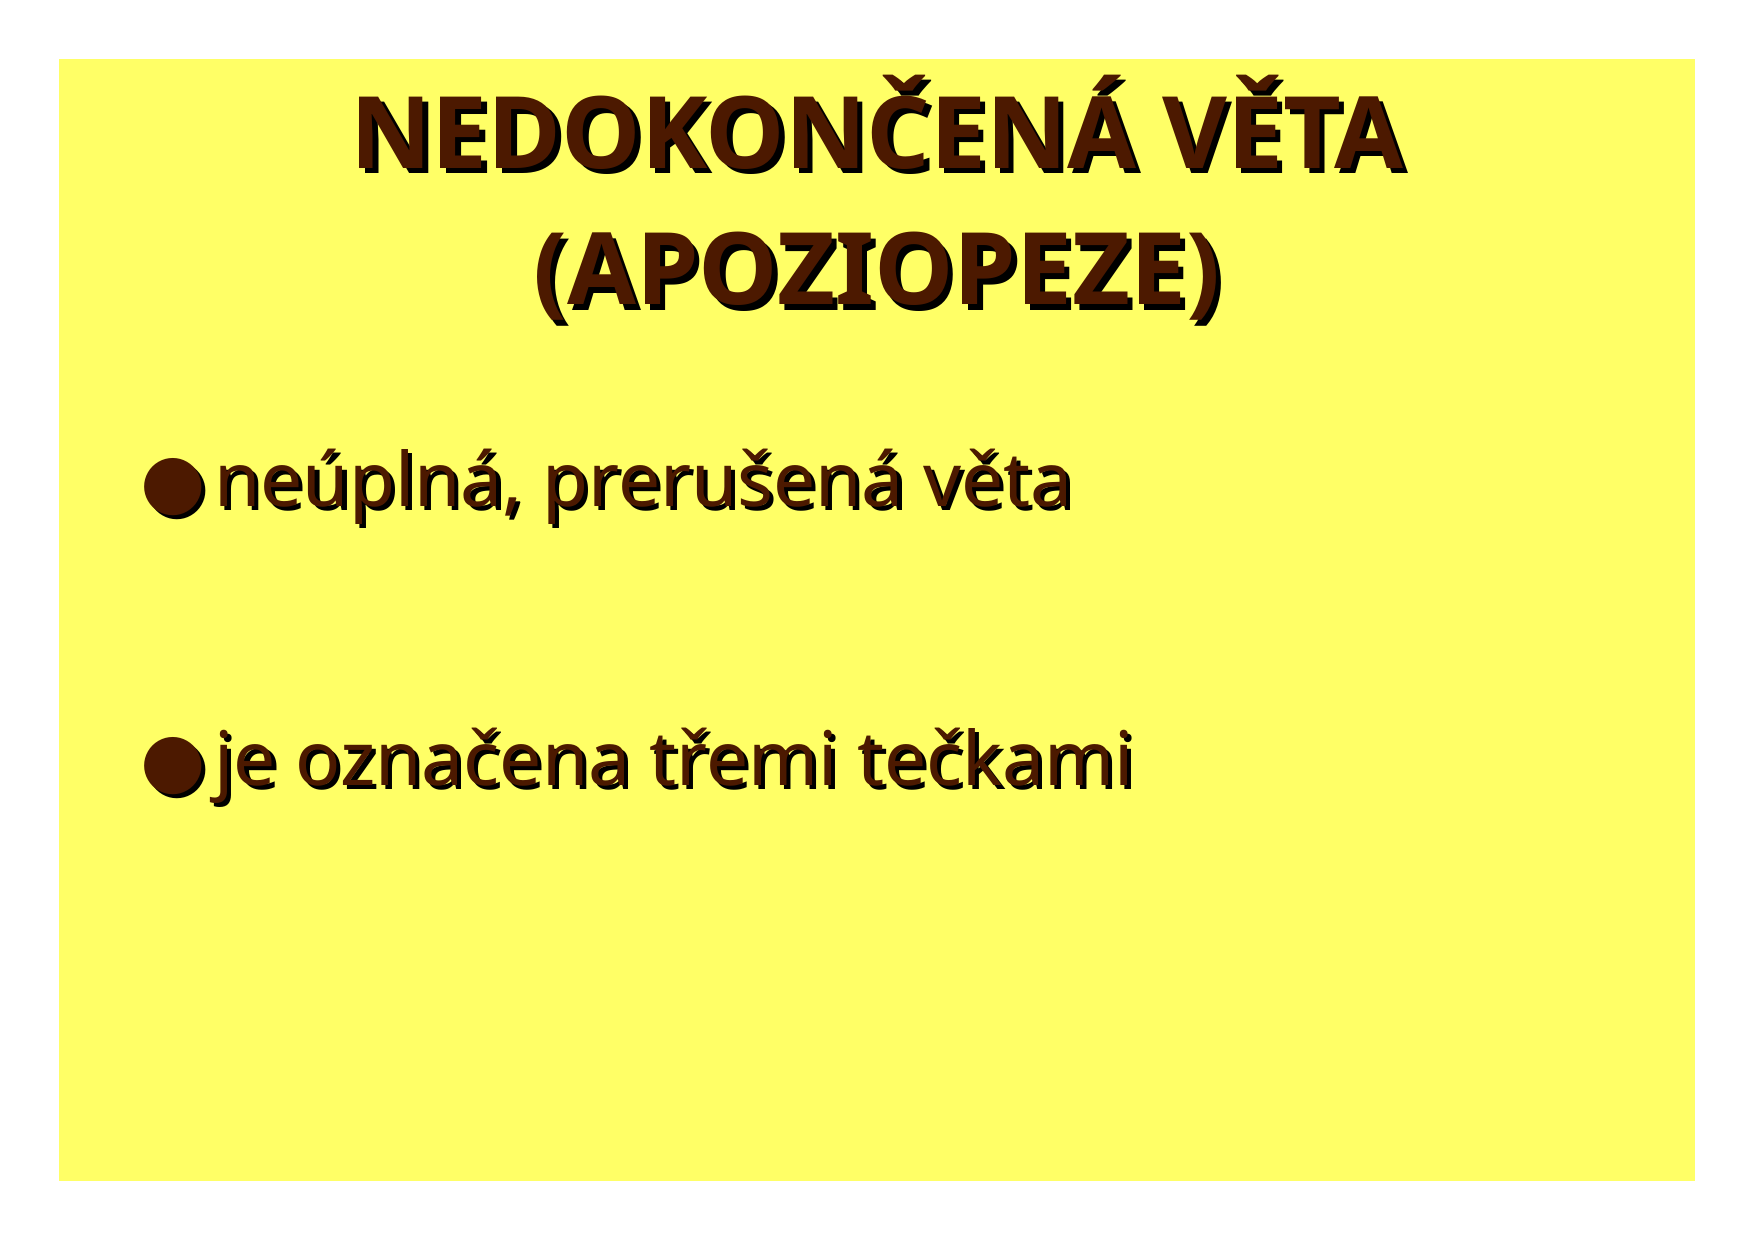

# NEDOKONČENÁ VĚTA (APOZIOPEZE)
●	neúplná, prerušená věta
●	je označena třemi tečkami